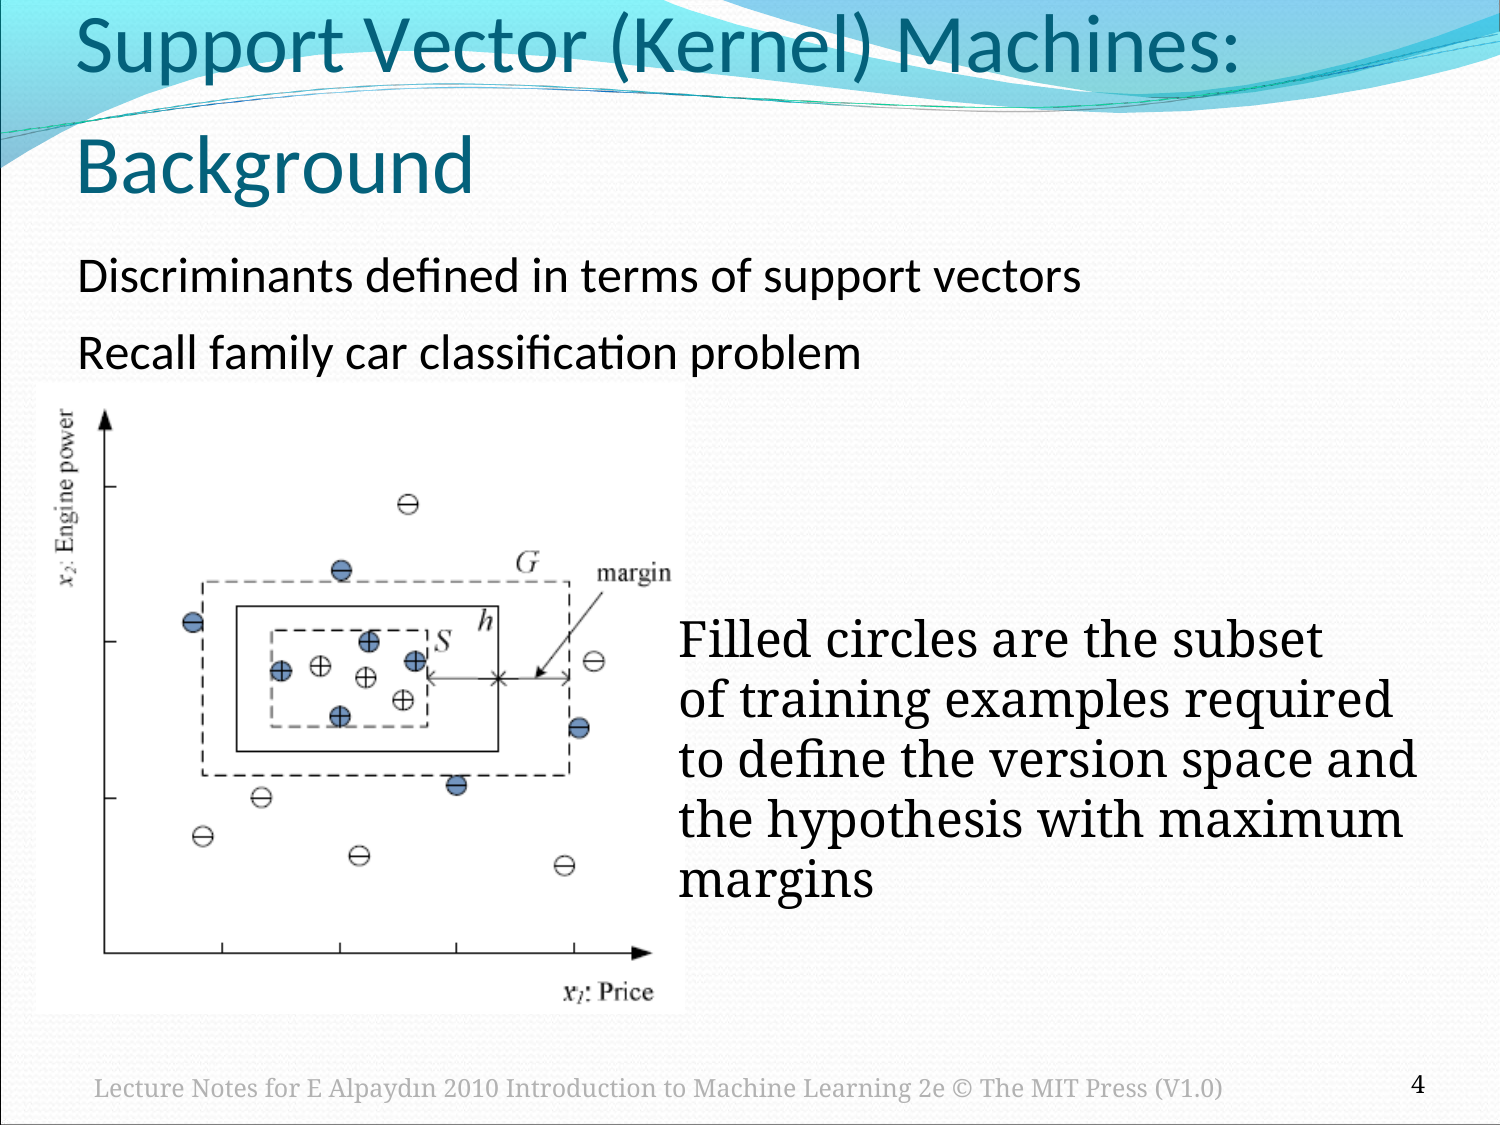

Support Vector (Kernel) Machines: Background
# Discriminants defined in terms of support vectors
Recall family car classification problem
Filled circles are the subset
of training examples required
to define the version space and
the hypothesis with maximum
margins
Lecture Notes for E Alpaydın 2010 Introduction to Machine Learning 2e © The MIT Press (V1.0)